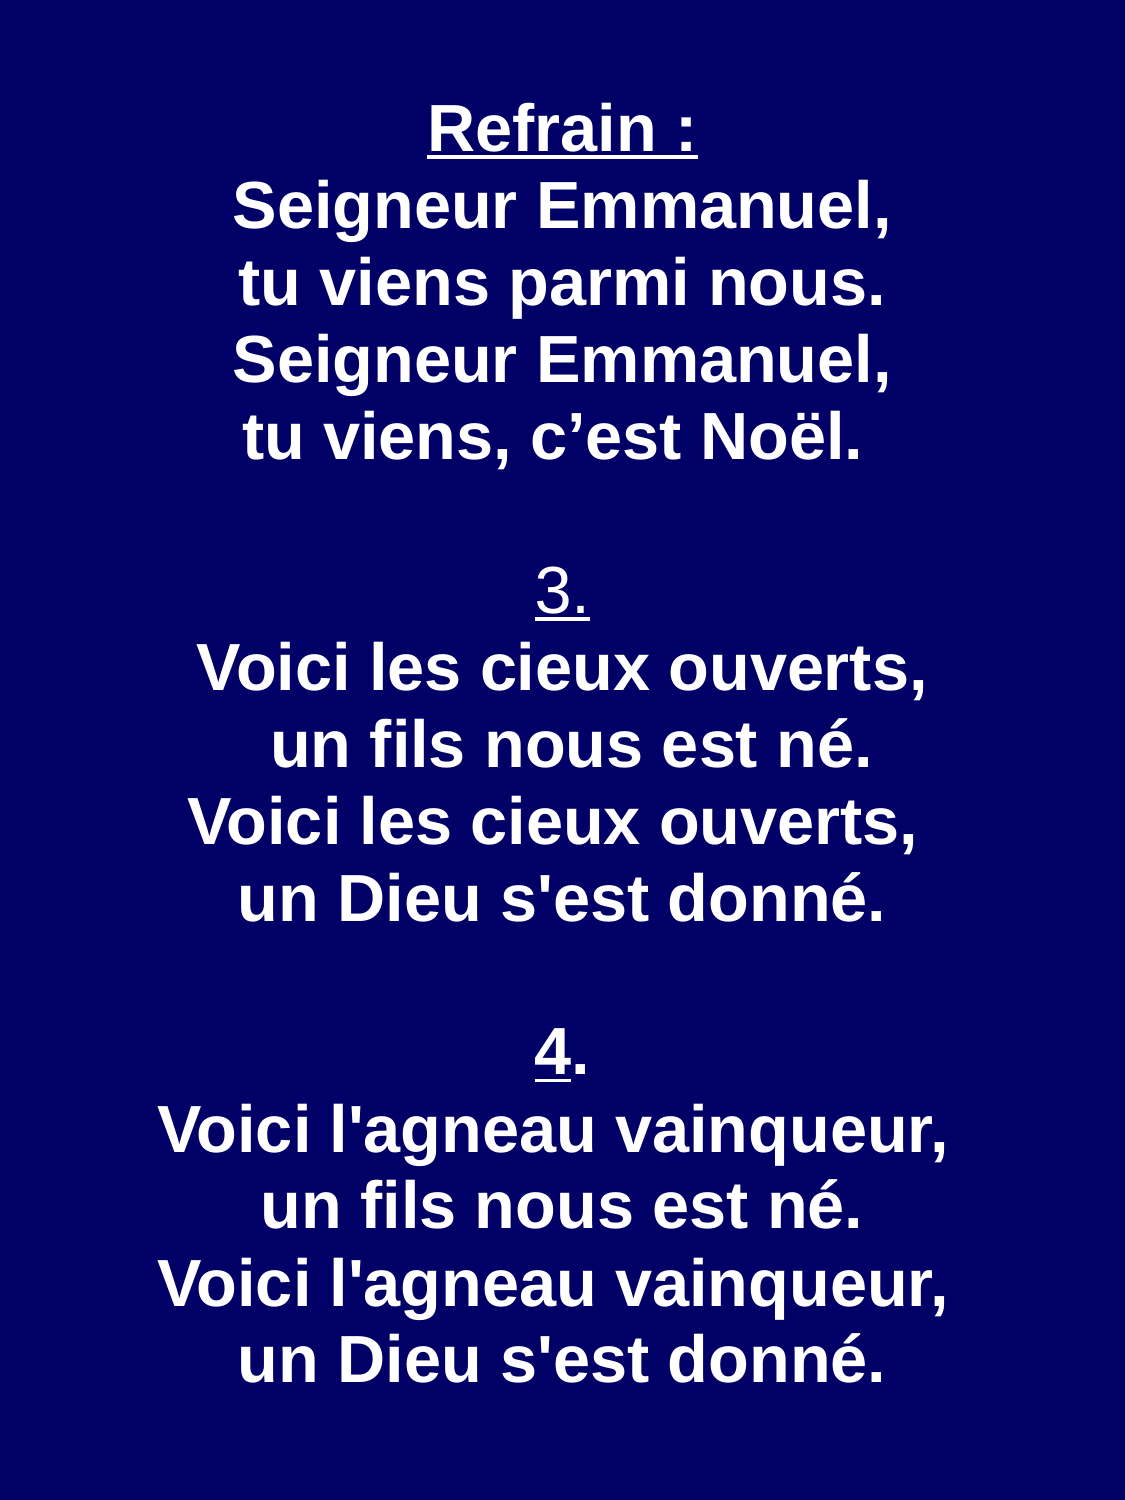

Refrain :
Seigneur Emmanuel,
tu viens parmi nous.
Seigneur Emmanuel,
tu viens, c’est Noël.
3.
Voici les cieux ouverts,
 un fils nous est né.
Voici les cieux ouverts,
un Dieu s'est donné.
4.
Voici l'agneau vainqueur,
un fils nous est né.
Voici l'agneau vainqueur,
un Dieu s'est donné.